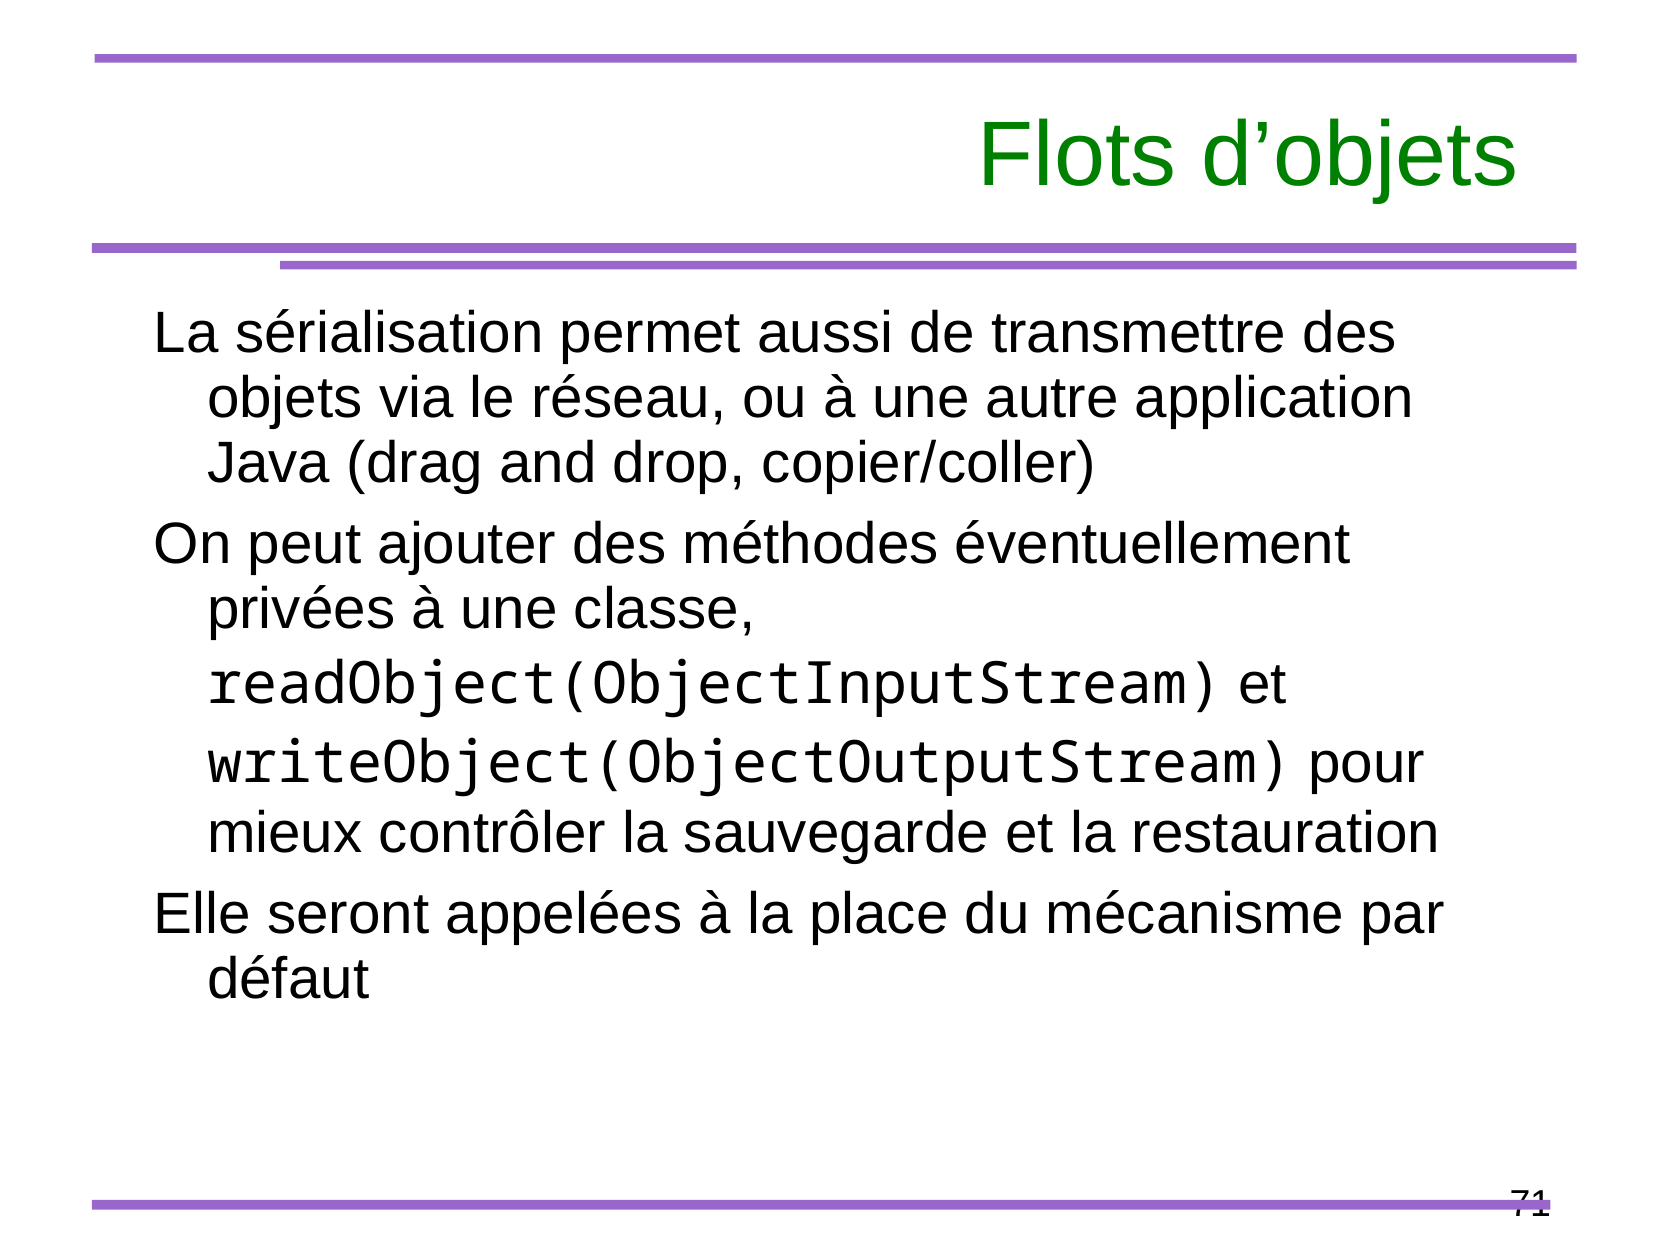

# Flots d’objets
La sérialisation permet aussi de transmettre des objets via le réseau, ou à une autre application Java (drag and drop, copier/coller)
On peut ajouter des méthodes éventuellement privées à une classe, readObject(ObjectInputStream) et writeObject(ObjectOutputStream) pour mieux contrôler la sauvegarde et la restauration
Elle seront appelées à la place du mécanisme par défaut